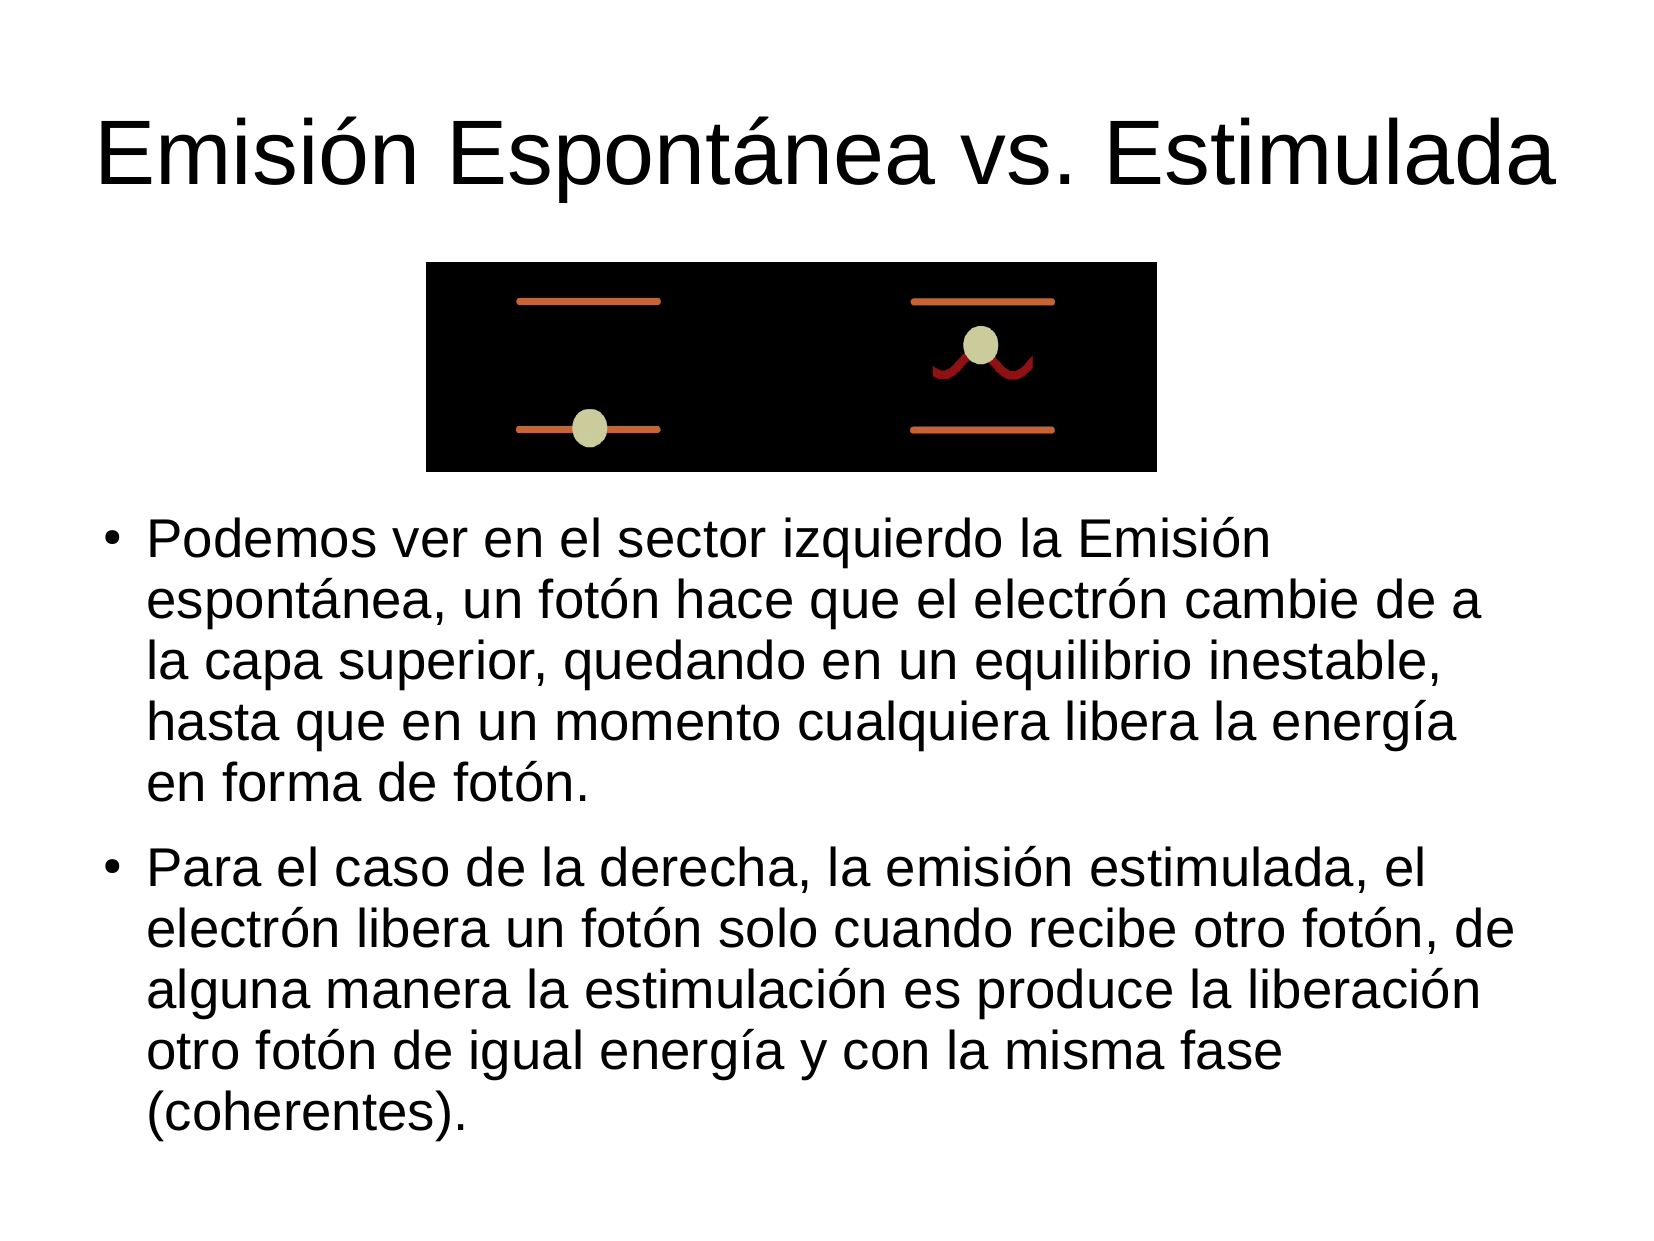

# Emisión Espontánea vs. Estimulada
Podemos ver en el sector izquierdo la Emisión espontánea, un fotón hace que el electrón cambie de a la capa superior, quedando en un equilibrio inestable, hasta que en un momento cualquiera libera la energía en forma de fotón.
Para el caso de la derecha, la emisión estimulada, el electrón libera un fotón solo cuando recibe otro fotón, de alguna manera la estimulación es produce la liberación otro fotón de igual energía y con la misma fase (coherentes).